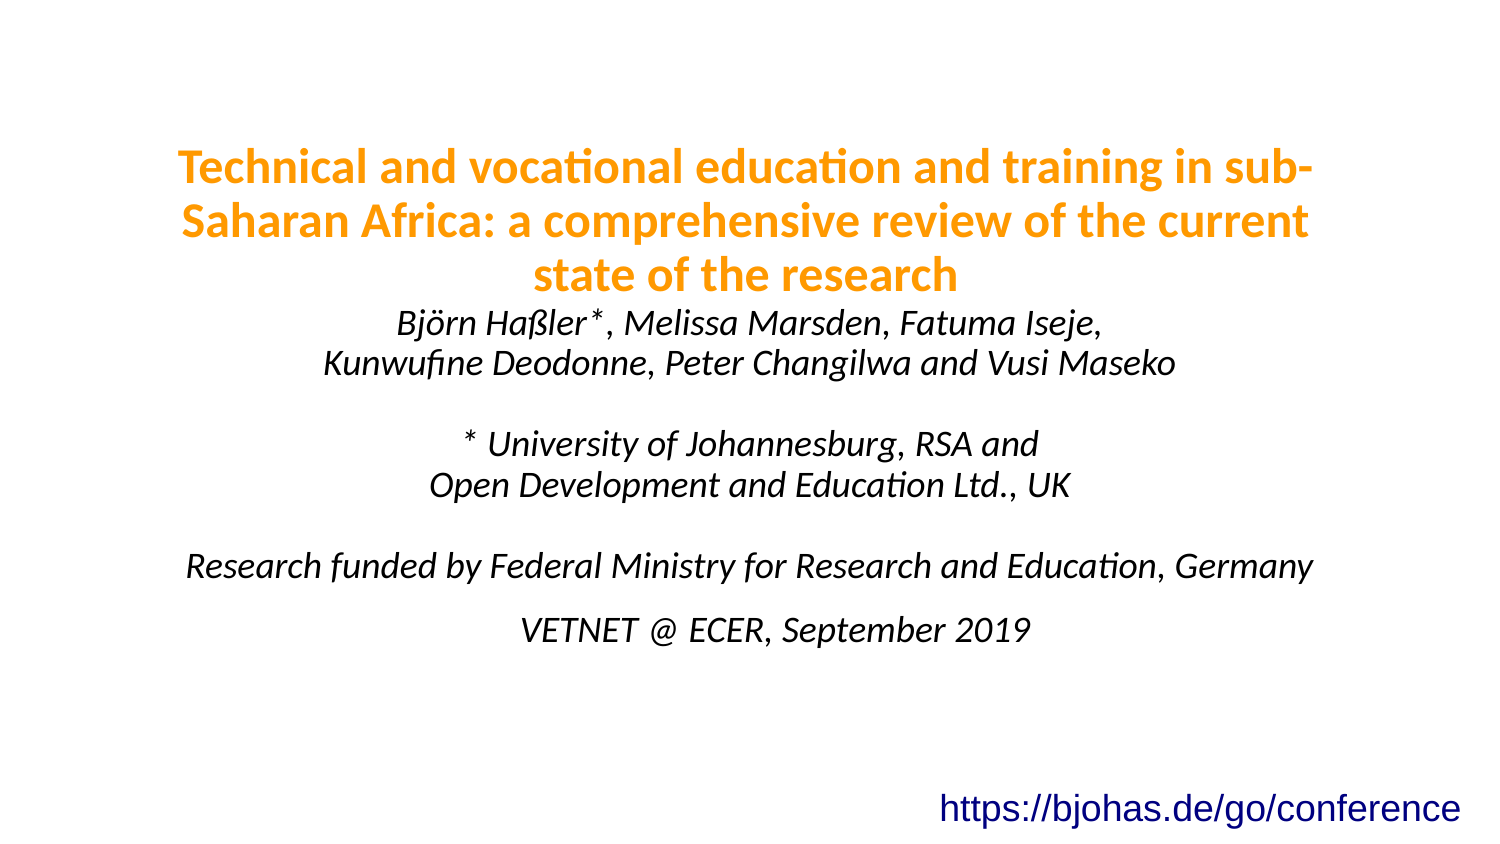

# Technical and vocational education and training in sub-Saharan Africa: a comprehensive review of the current state of the research
 Björn Haßler*, Melissa Marsden, Fatuma Iseje,
Kunwufine Deodonne, Peter Changilwa and Vusi Maseko
* University of Johannesburg, RSA and
Open Development and Education Ltd., UK
Research funded by Federal Ministry for Research and Education, Germany
VETNET @ ECER, September 2019